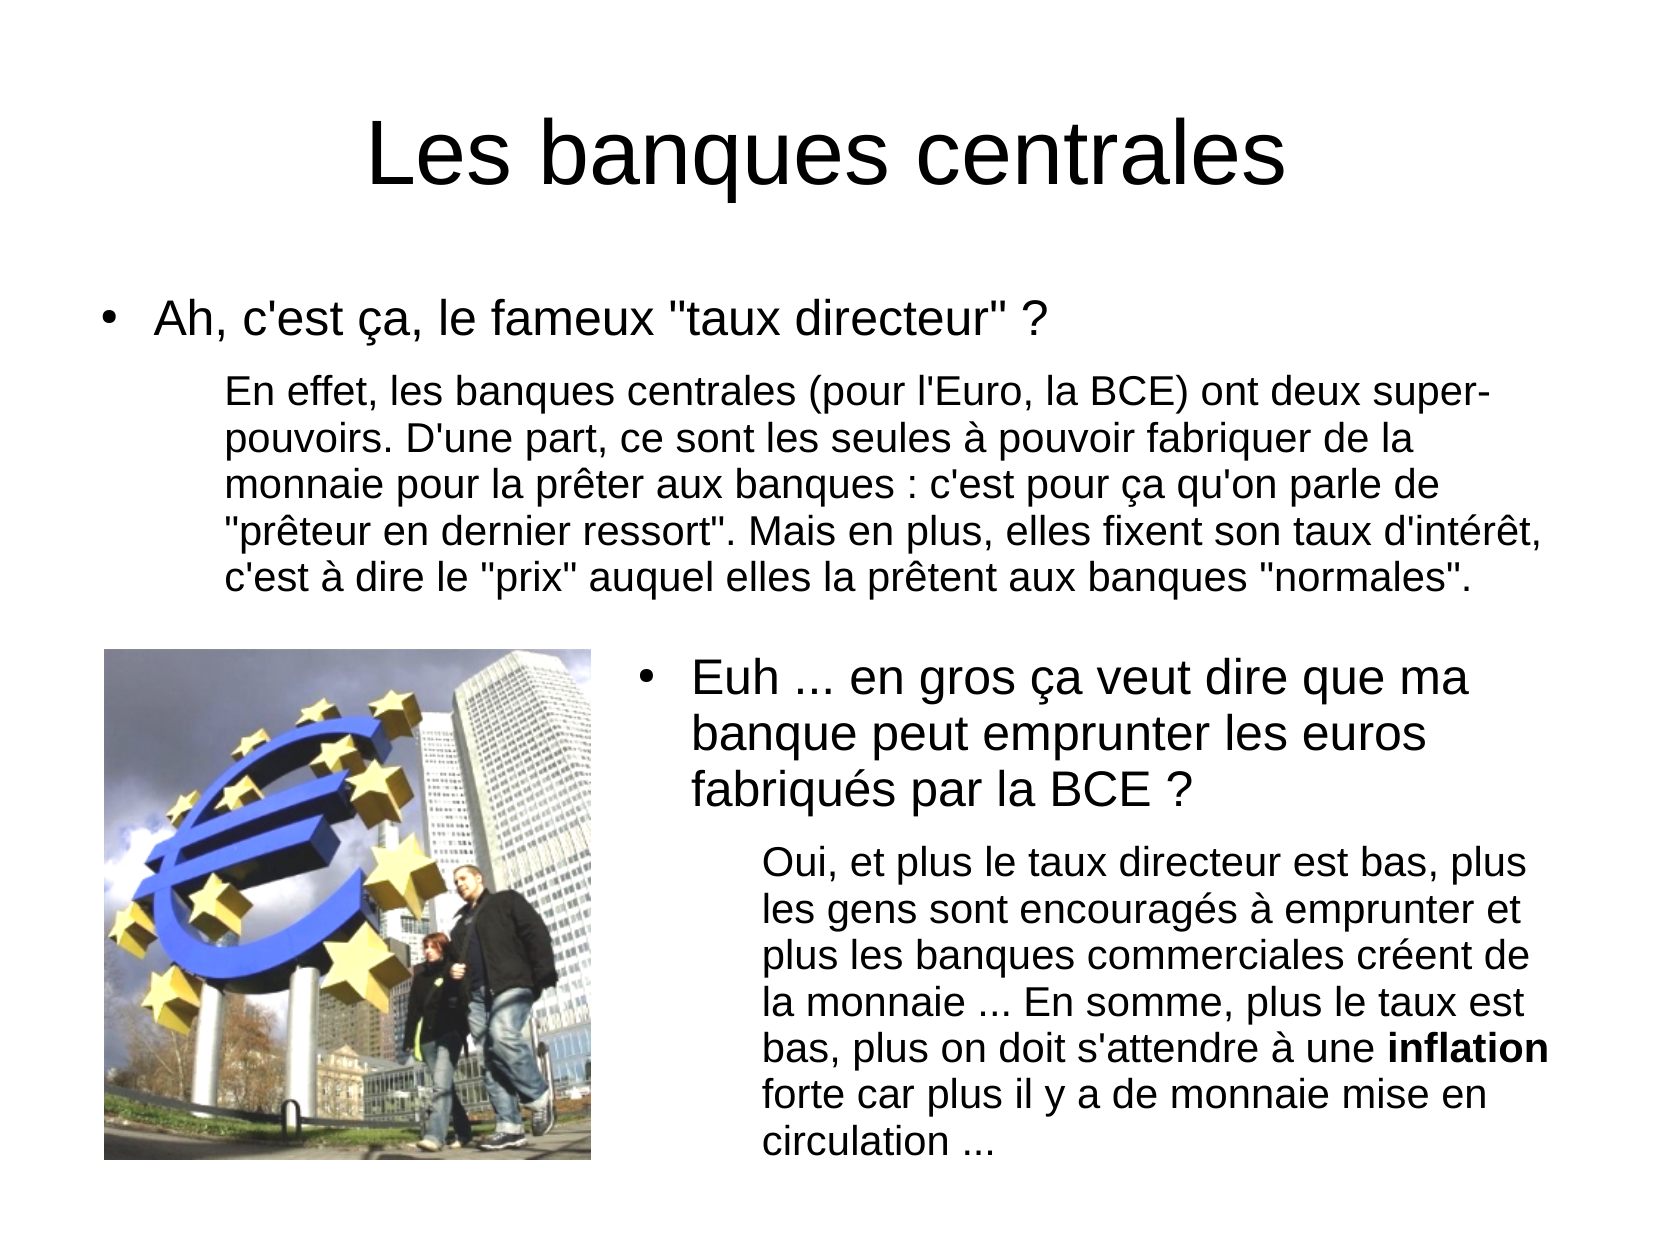

# Les banques centrales
Ah, c'est ça, le fameux "taux directeur" ?
En effet, les banques centrales (pour l'Euro, la BCE) ont deux super-pouvoirs. D'une part, ce sont les seules à pouvoir fabriquer de la monnaie pour la prêter aux banques : c'est pour ça qu'on parle de "prêteur en dernier ressort". Mais en plus, elles fixent son taux d'intérêt, c'est à dire le "prix" auquel elles la prêtent aux banques "normales".
Euh ... en gros ça veut dire que ma banque peut emprunter les euros fabriqués par la BCE ?
Oui, et plus le taux directeur est bas, plus les gens sont encouragés à emprunter et plus les banques commerciales créent de la monnaie ... En somme, plus le taux est bas, plus on doit s'attendre à une inflation forte car plus il y a de monnaie mise en circulation ...